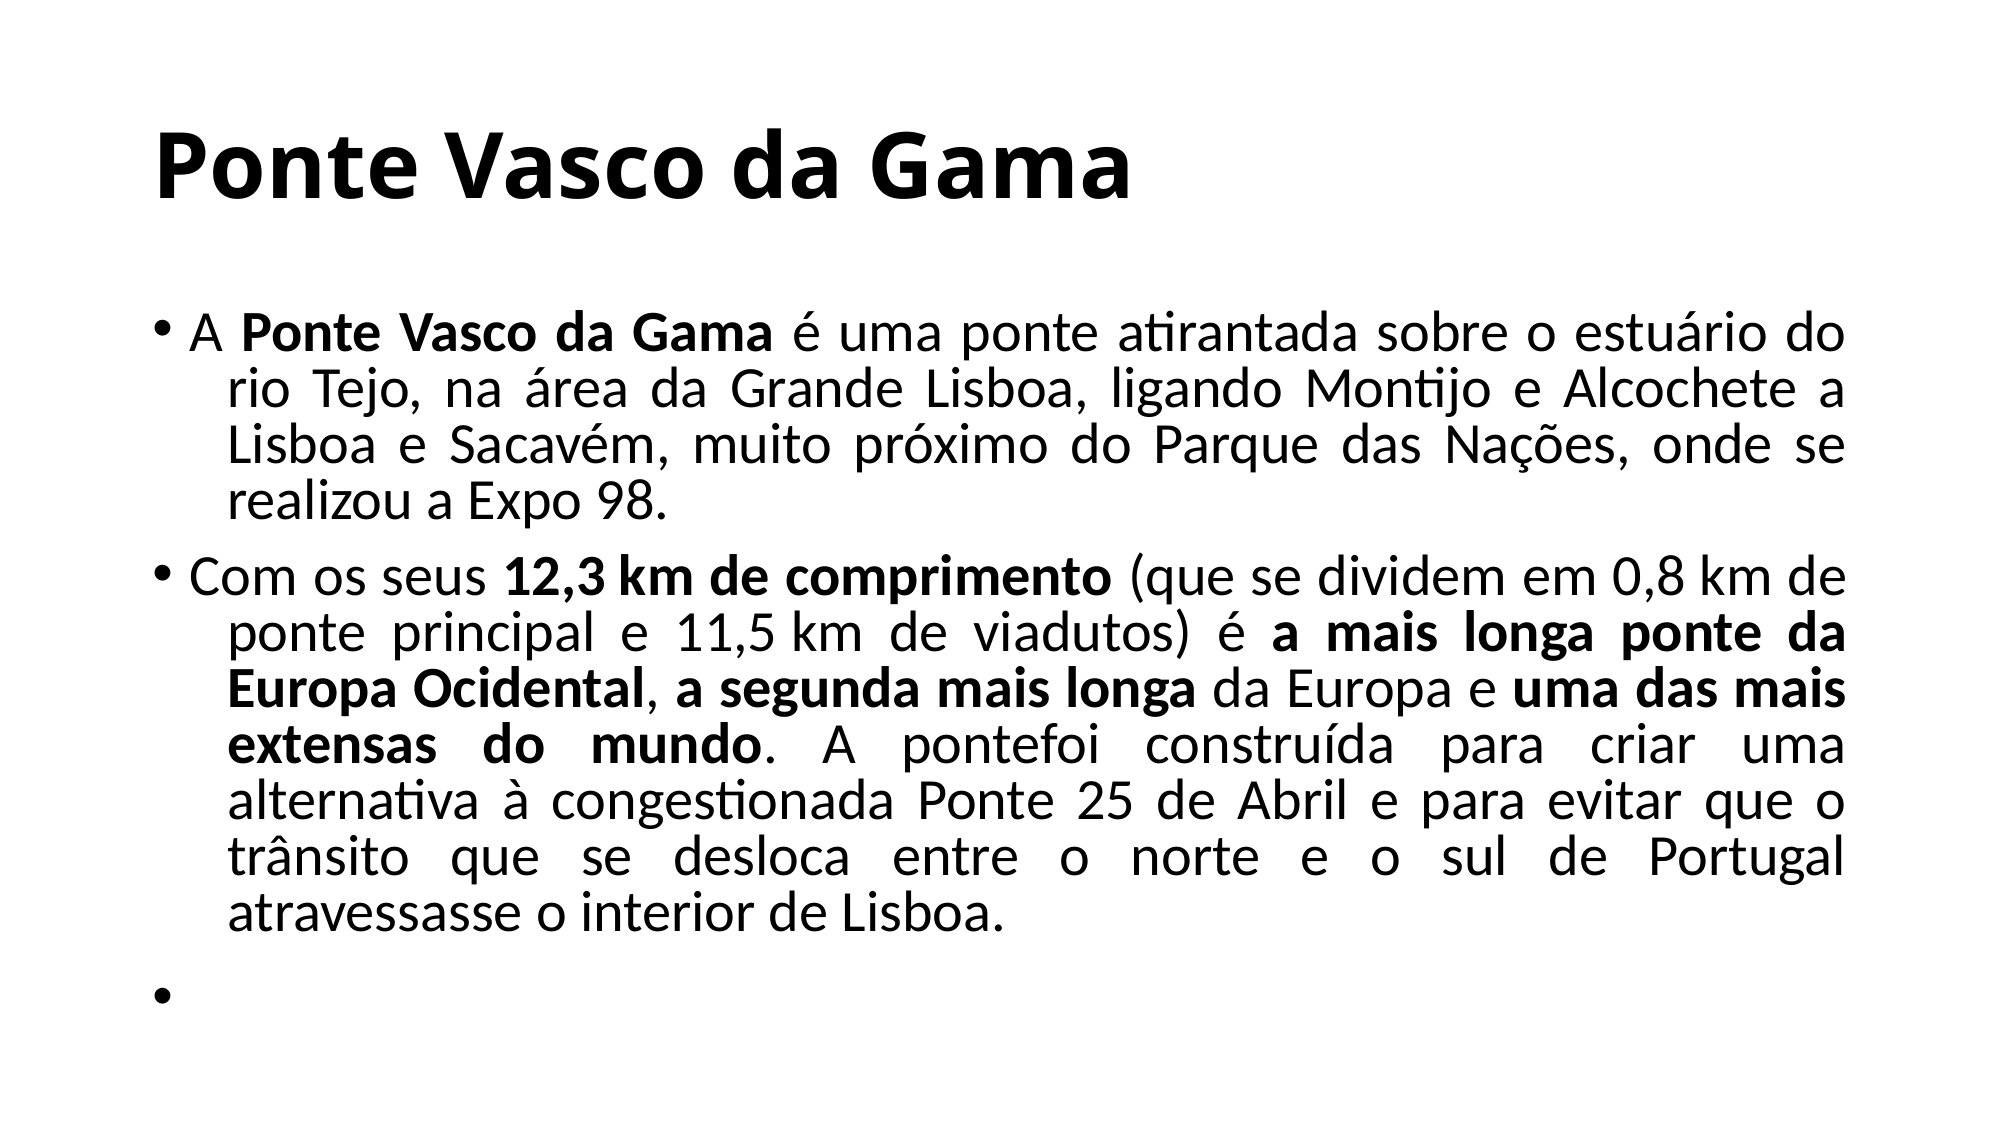

# Ponte Vasco da Gama
A Ponte Vasco da Gama é uma ponte atirantada sobre o estuário do rio Tejo, na área da Grande Lisboa, ligando Montijo e Alcochete a Lisboa e Sacavém, muito próximo do Parque das Nações, onde se realizou a Expo 98.
Com os seus 12,3 km de comprimento (que se dividem em 0,8 km de ponte principal e 11,5 km de viadutos) é a mais longa ponte da Europa Ocidental, a segunda mais longa da Europa e uma das mais extensas do mundo. A pontefoi construída para criar uma alternativa à congestionada Ponte 25 de Abril e para evitar que o trânsito que se desloca entre o norte e o sul de Portugal atravessasse o interior de Lisboa.